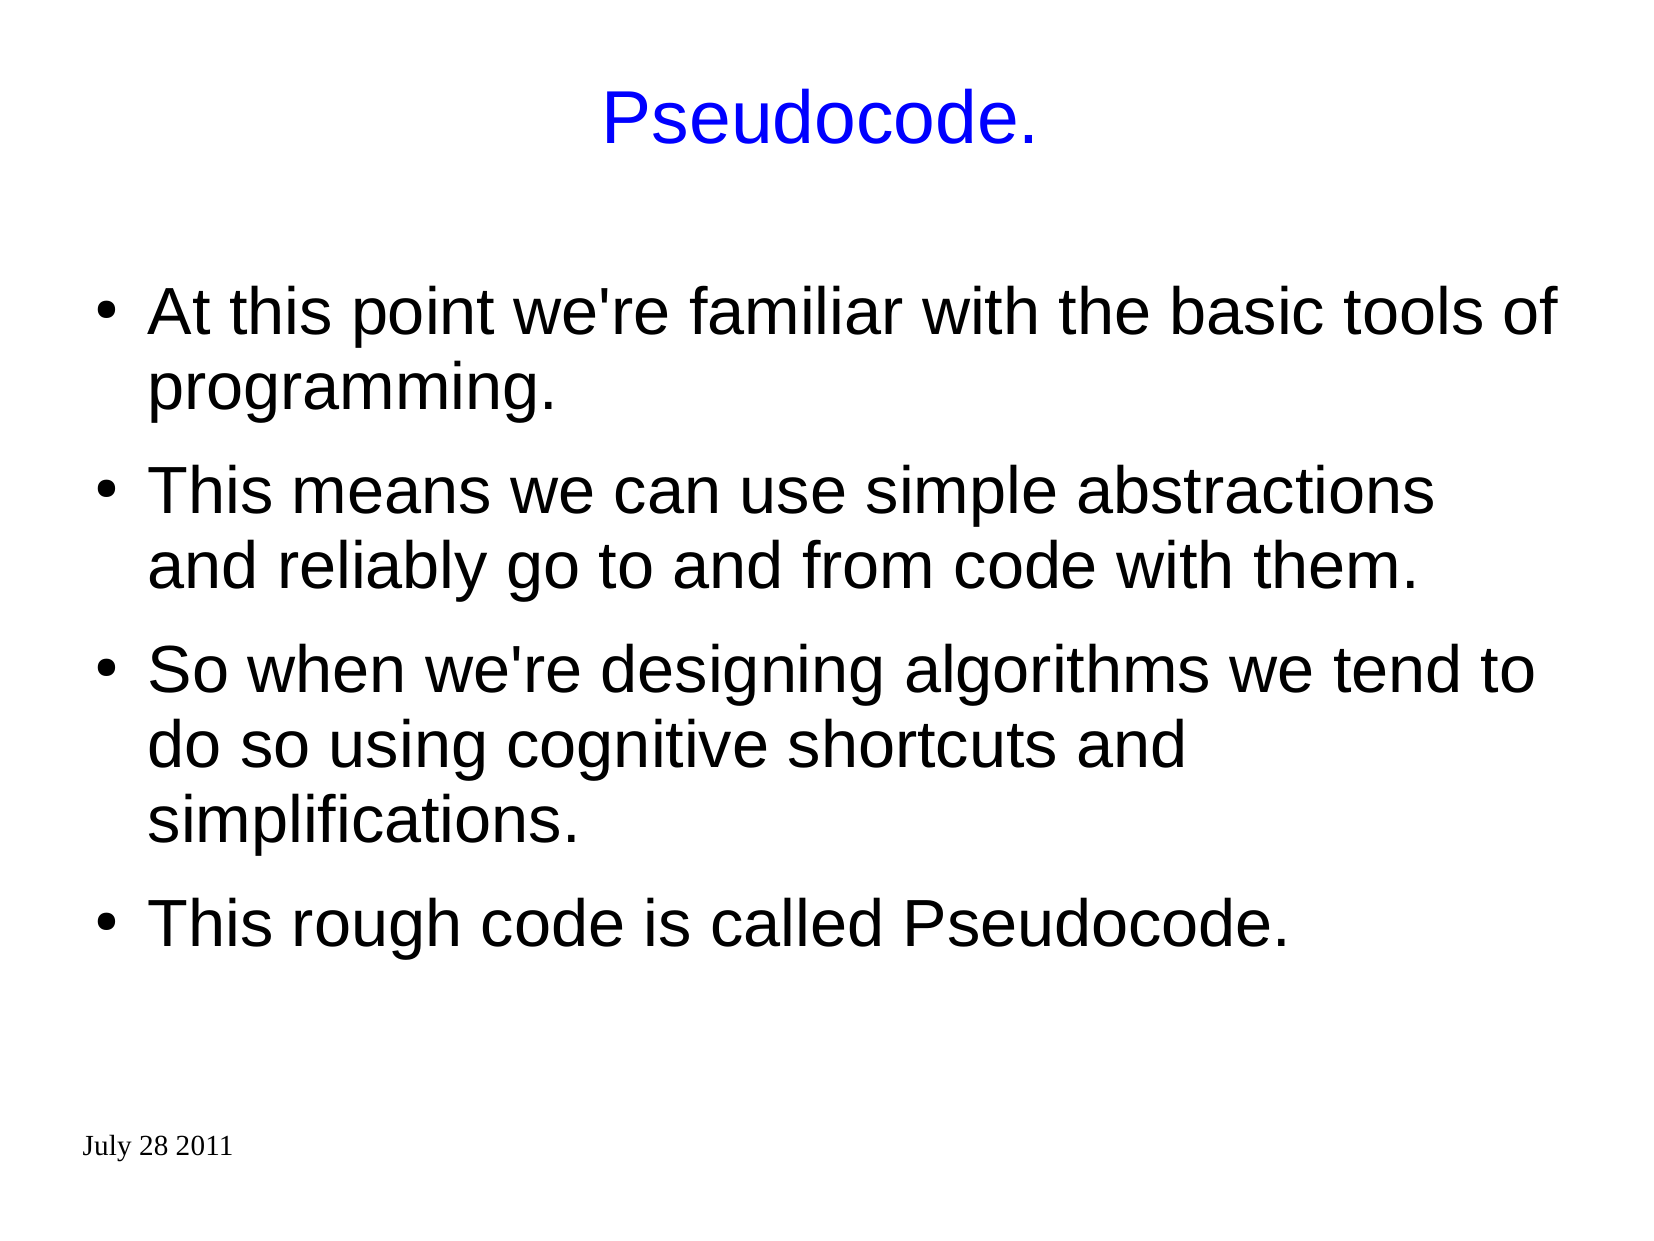

# Pseudocode.
At this point we're familiar with the basic tools of programming.
This means we can use simple abstractions and reliably go to and from code with them.
So when we're designing algorithms we tend to do so using cognitive shortcuts and simplifications.
This rough code is called Pseudocode.
July 28 2011